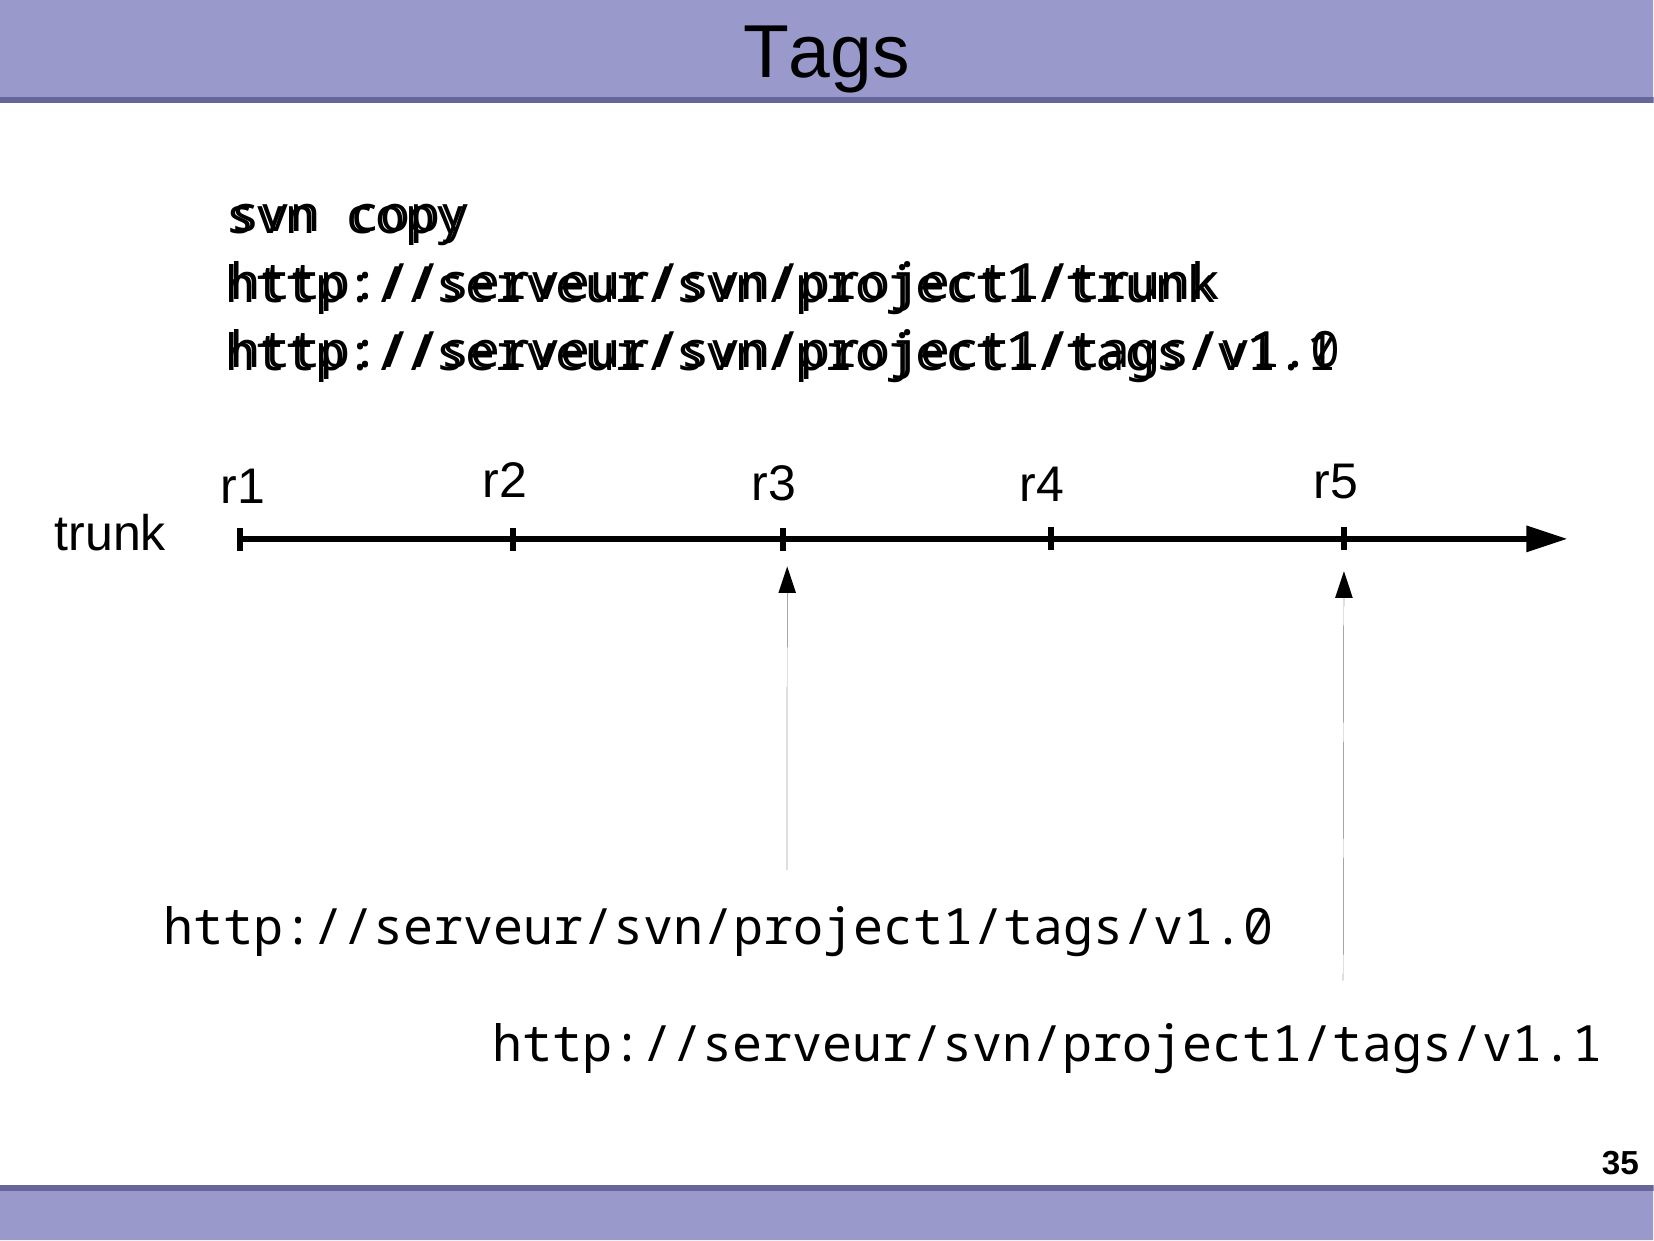

# Tags
svn copy http://serveur/svn/project1/trunk http://serveur/svn/project1/tags/v1.0
svn copy http://serveur/svn/project1/trunk http://serveur/svn/project1/tags/v1.1
r2
r5
r3
r4
r1
trunk
http://serveur/svn/project1/tags/v1.0
http://serveur/svn/project1/tags/v1.1